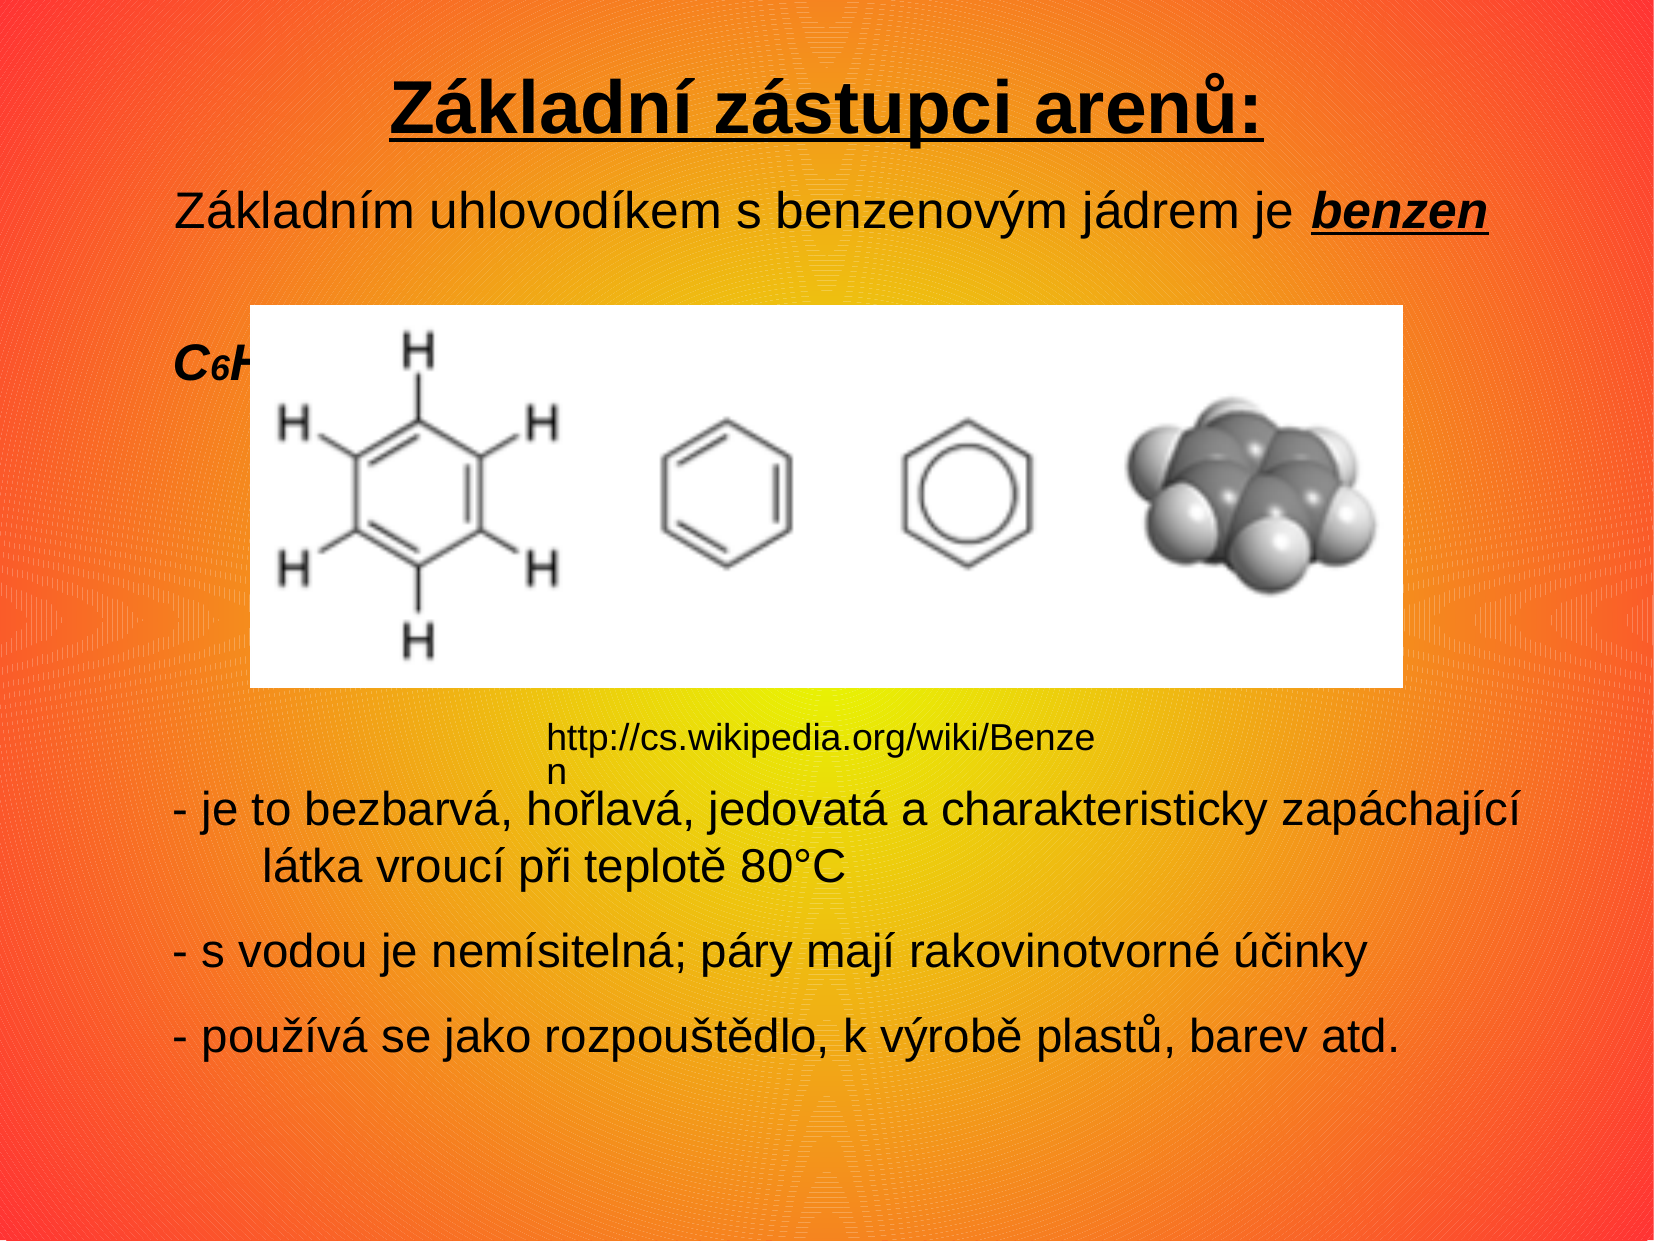

# Základní zástupci arenů:
Základním uhlovodíkem s benzenovým jádrem je benzen
C6H6
- je to bezbarvá, hořlavá, jedovatá a charakteristicky zapáchající látka vroucí při teplotě 80°C
- s vodou je nemísitelná; páry mají rakovinotvorné účinky
- používá se jako rozpouštědlo, k výrobě plastů, barev atd.
http://cs.wikipedia.org/wiki/Benzen